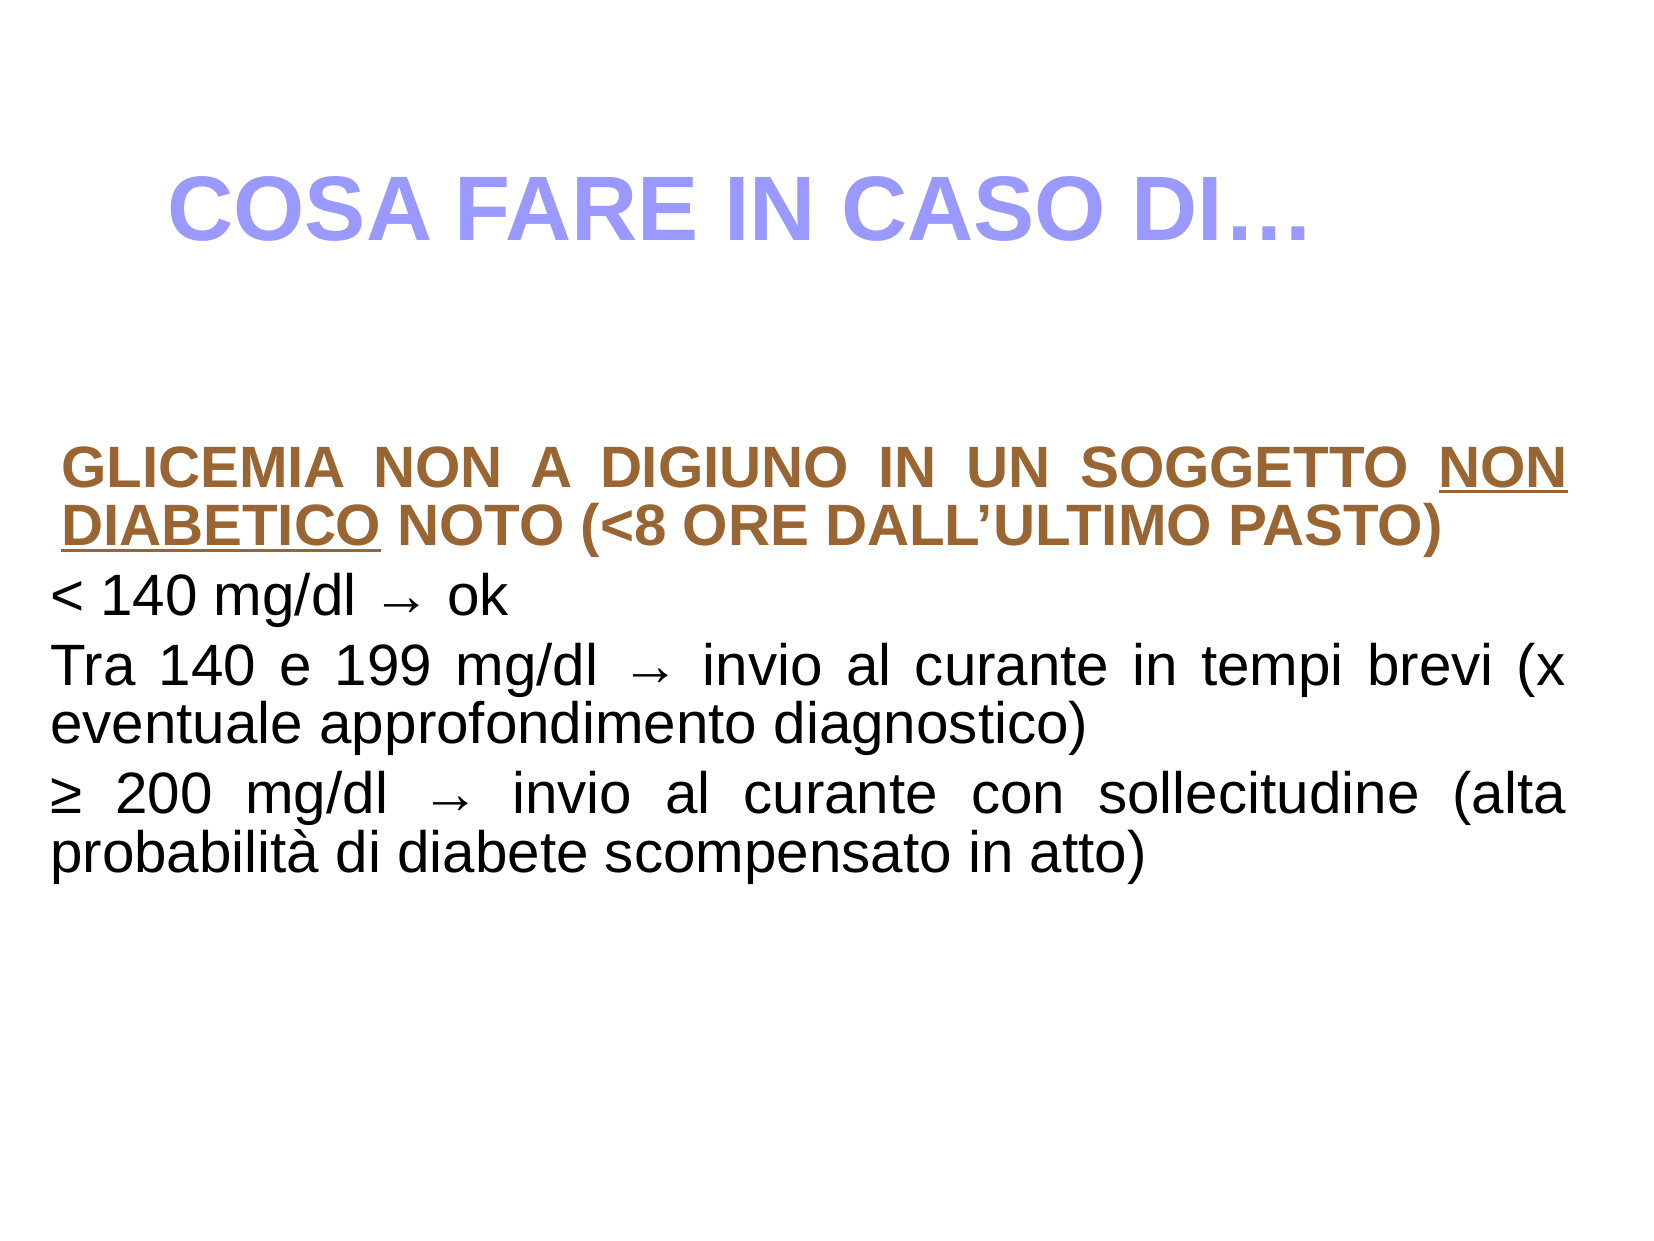

COSA FARE IN CASO DI…
GLICEMIA NON A DIGIUNO IN UN SOGGETTO NON DIABETICO NOTO (<8 ORE DALL’ULTIMO PASTO)
< 140 mg/dl → ok
Tra 140 e 199 mg/dl → invio al curante in tempi brevi (x eventuale approfondimento diagnostico)
≥ 200 mg/dl → invio al curante con sollecitudine (alta probabilità di diabete scompensato in atto)